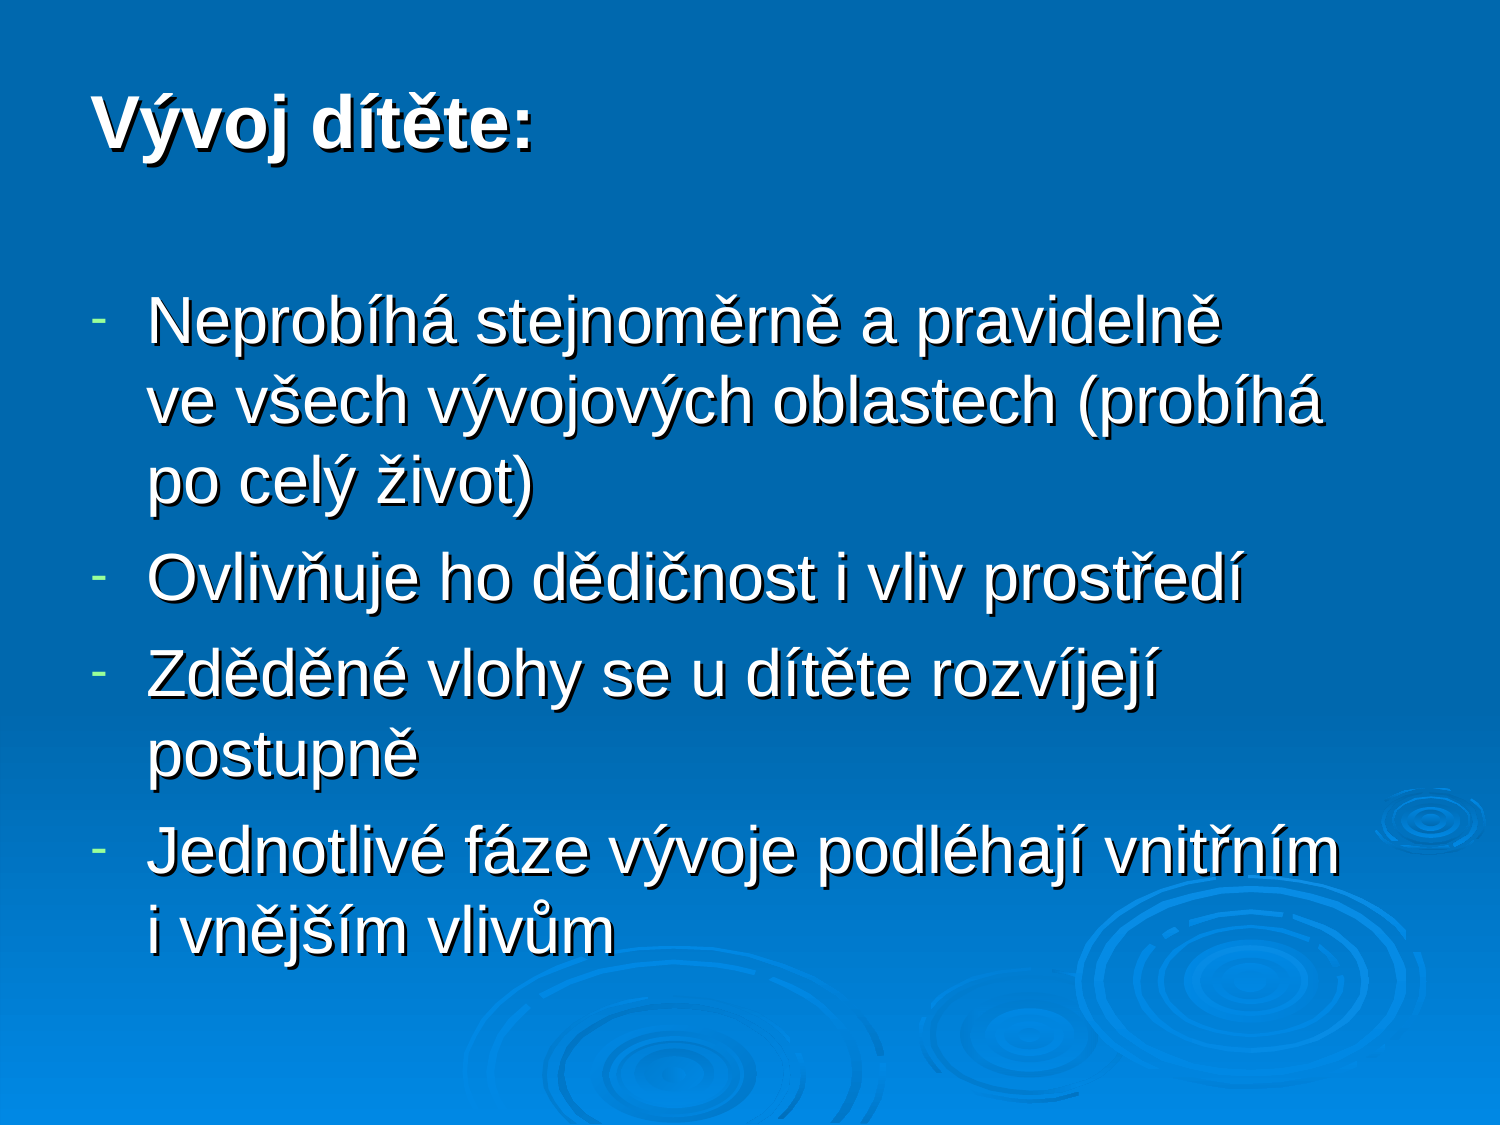

# Vývoj dítěte:
Neprobíhá stejnoměrně a pravidelně ve všech vývojových oblastech (probíhá po celý život)
Ovlivňuje ho dědičnost i vliv prostředí
Zděděné vlohy se u dítěte rozvíjejí postupně
Jednotlivé fáze vývoje podléhají vnitřním
i vnějším vlivům